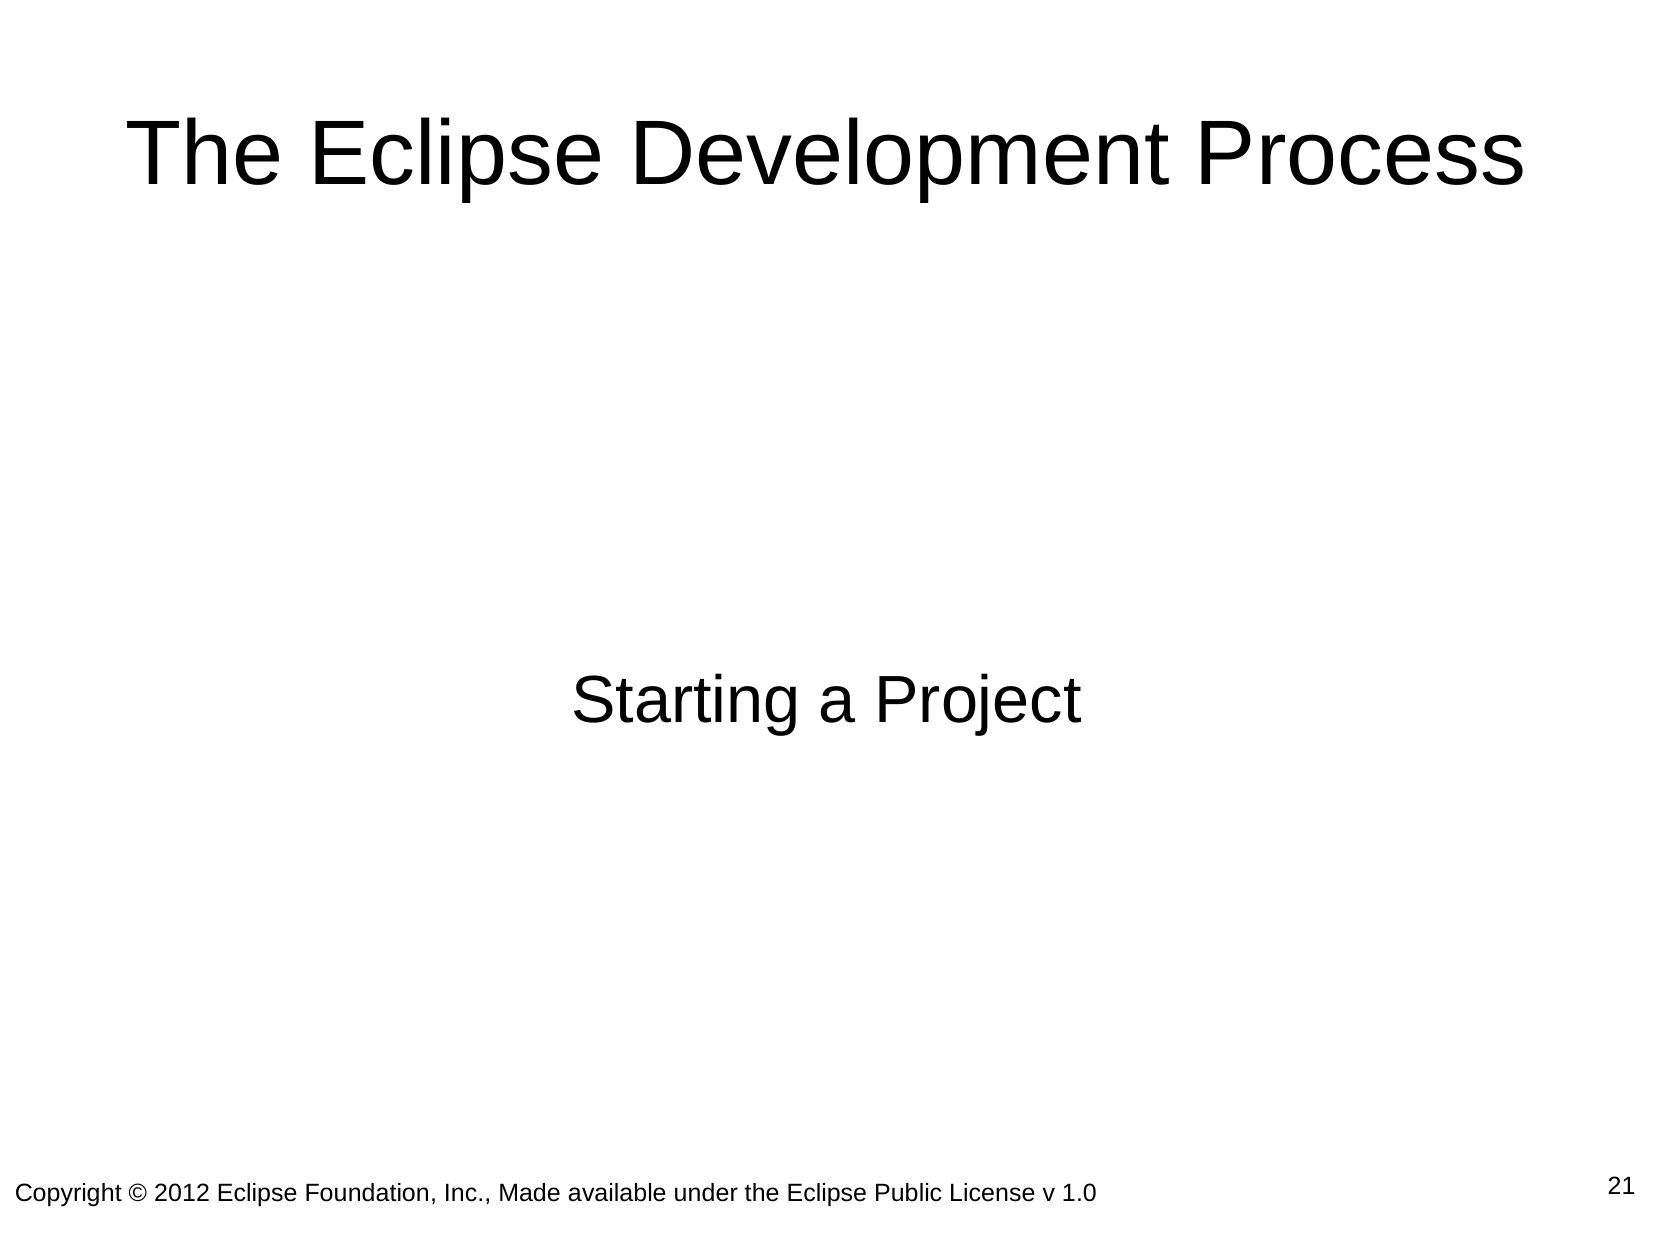

# The Eclipse Development Process
Starting a Project
21